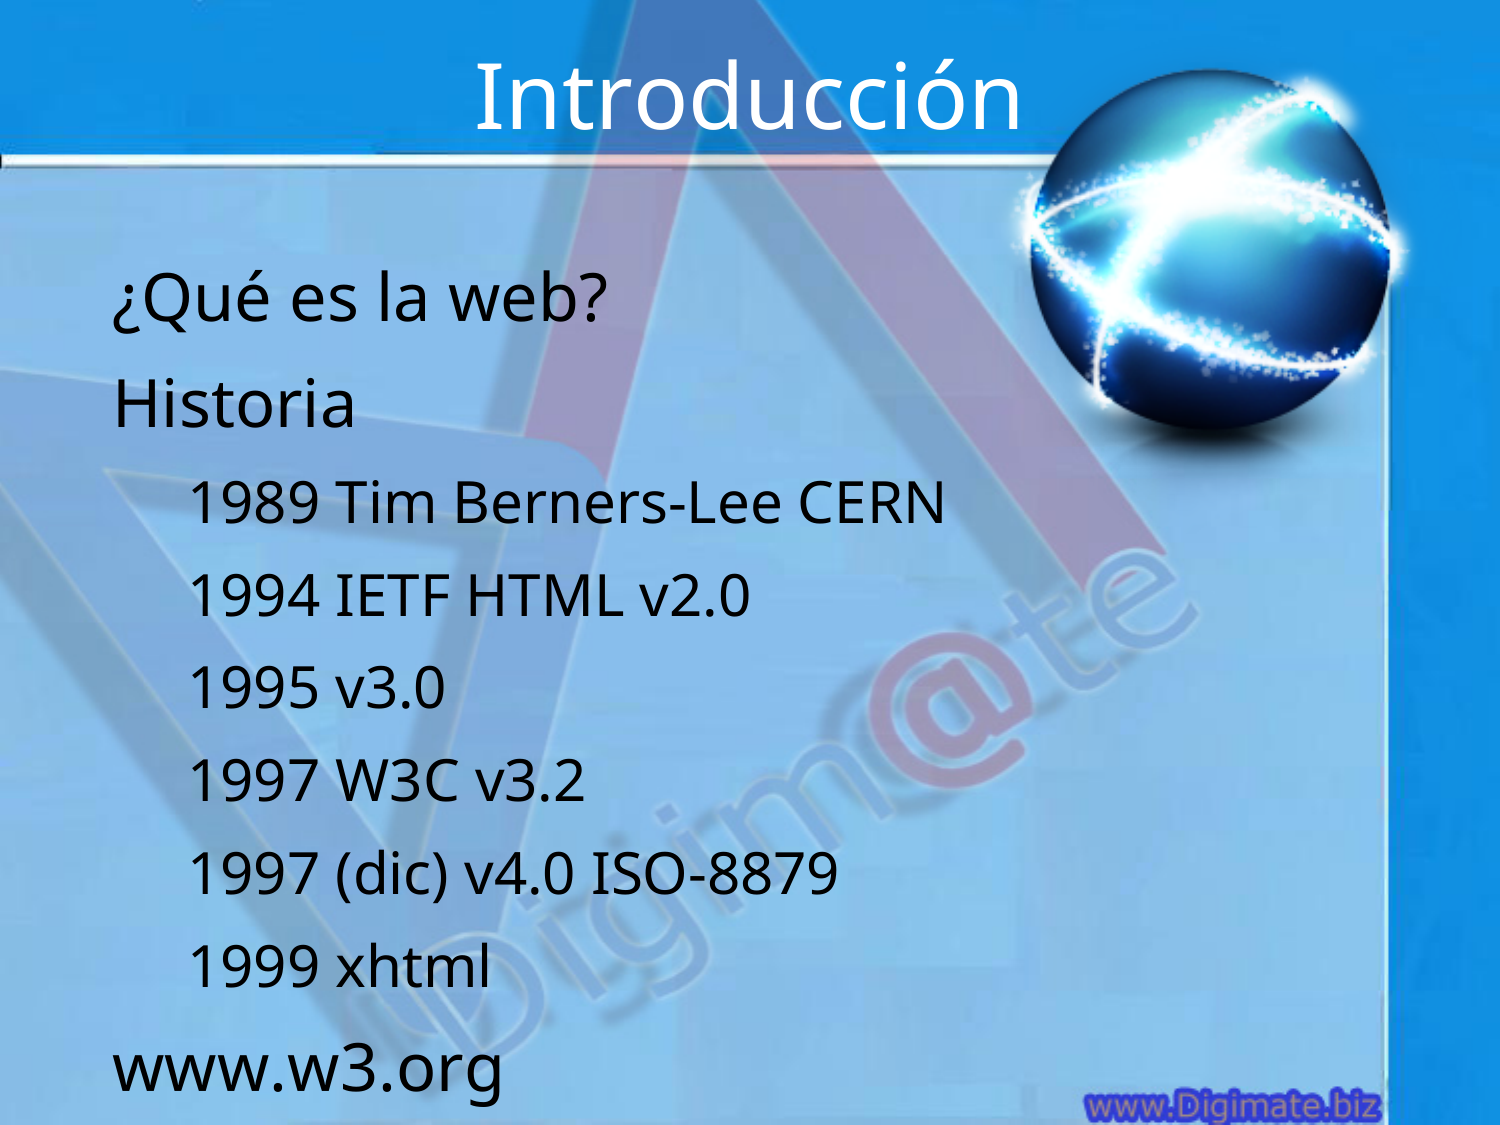

# Introducción
¿Qué es la web?
Historia
1989 Tim Berners-Lee CERN
1994 IETF HTML v2.0
1995 v3.0
1997 W3C v3.2
1997 (dic) v4.0 ISO-8879
1999 xhtml
www.w3.org